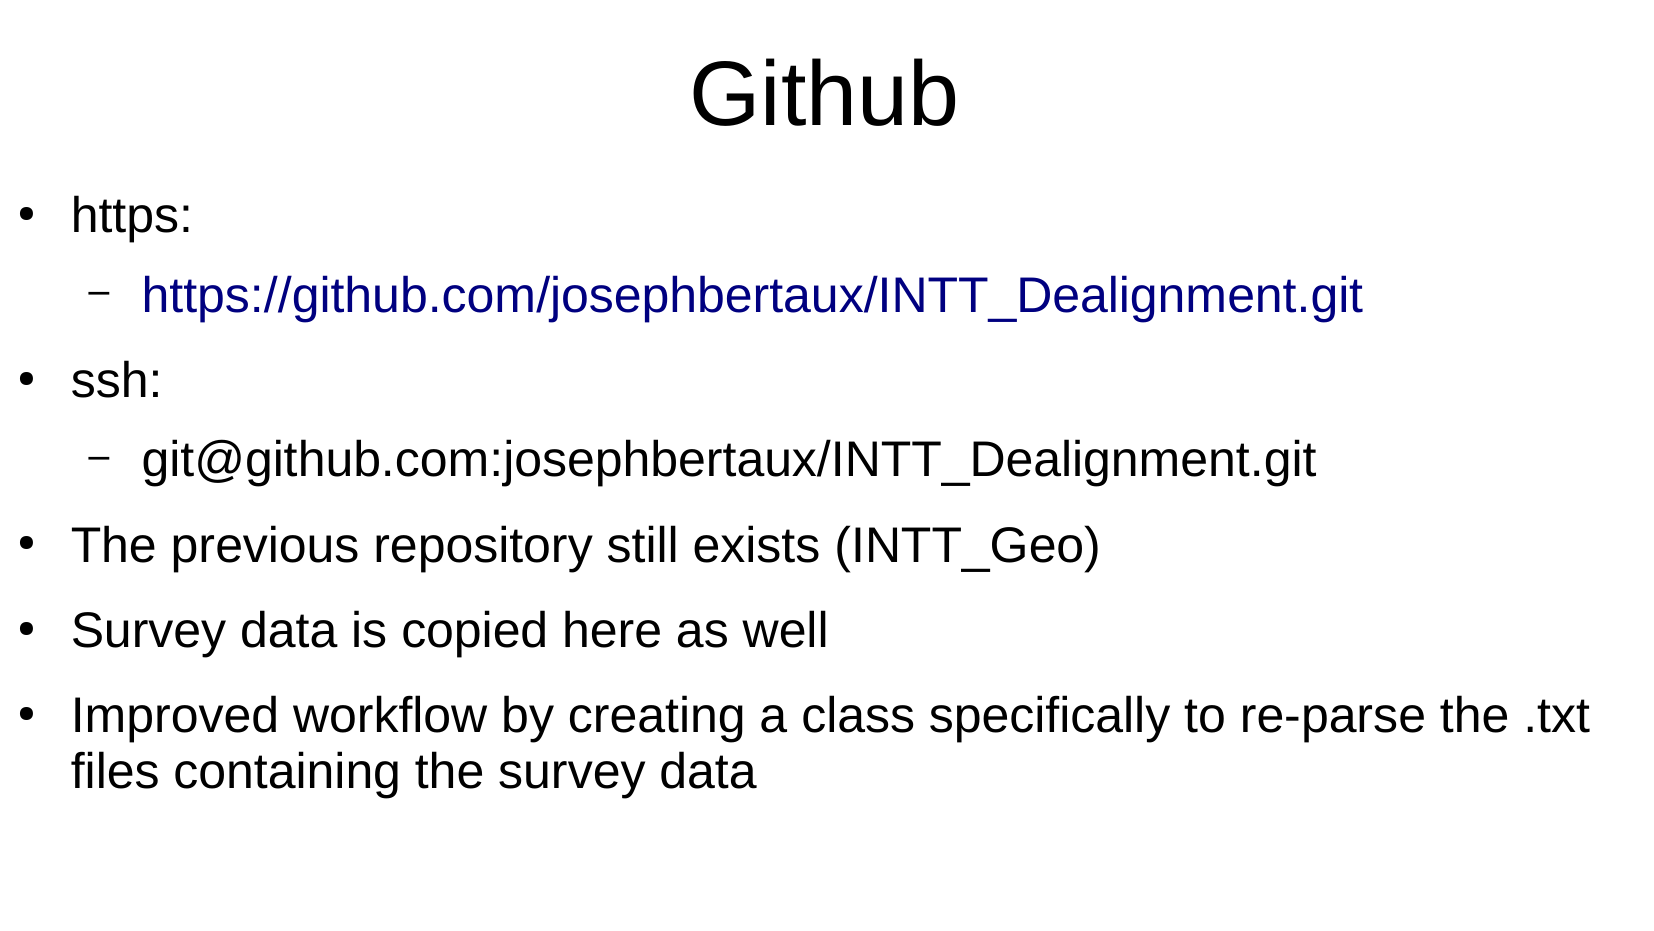

# Github
https:
https://github.com/josephbertaux/INTT_Dealignment.git
ssh:
git@github.com:josephbertaux/INTT_Dealignment.git
The previous repository still exists (INTT_Geo)
Survey data is copied here as well
Improved workflow by creating a class specifically to re-parse the .txt files containing the survey data